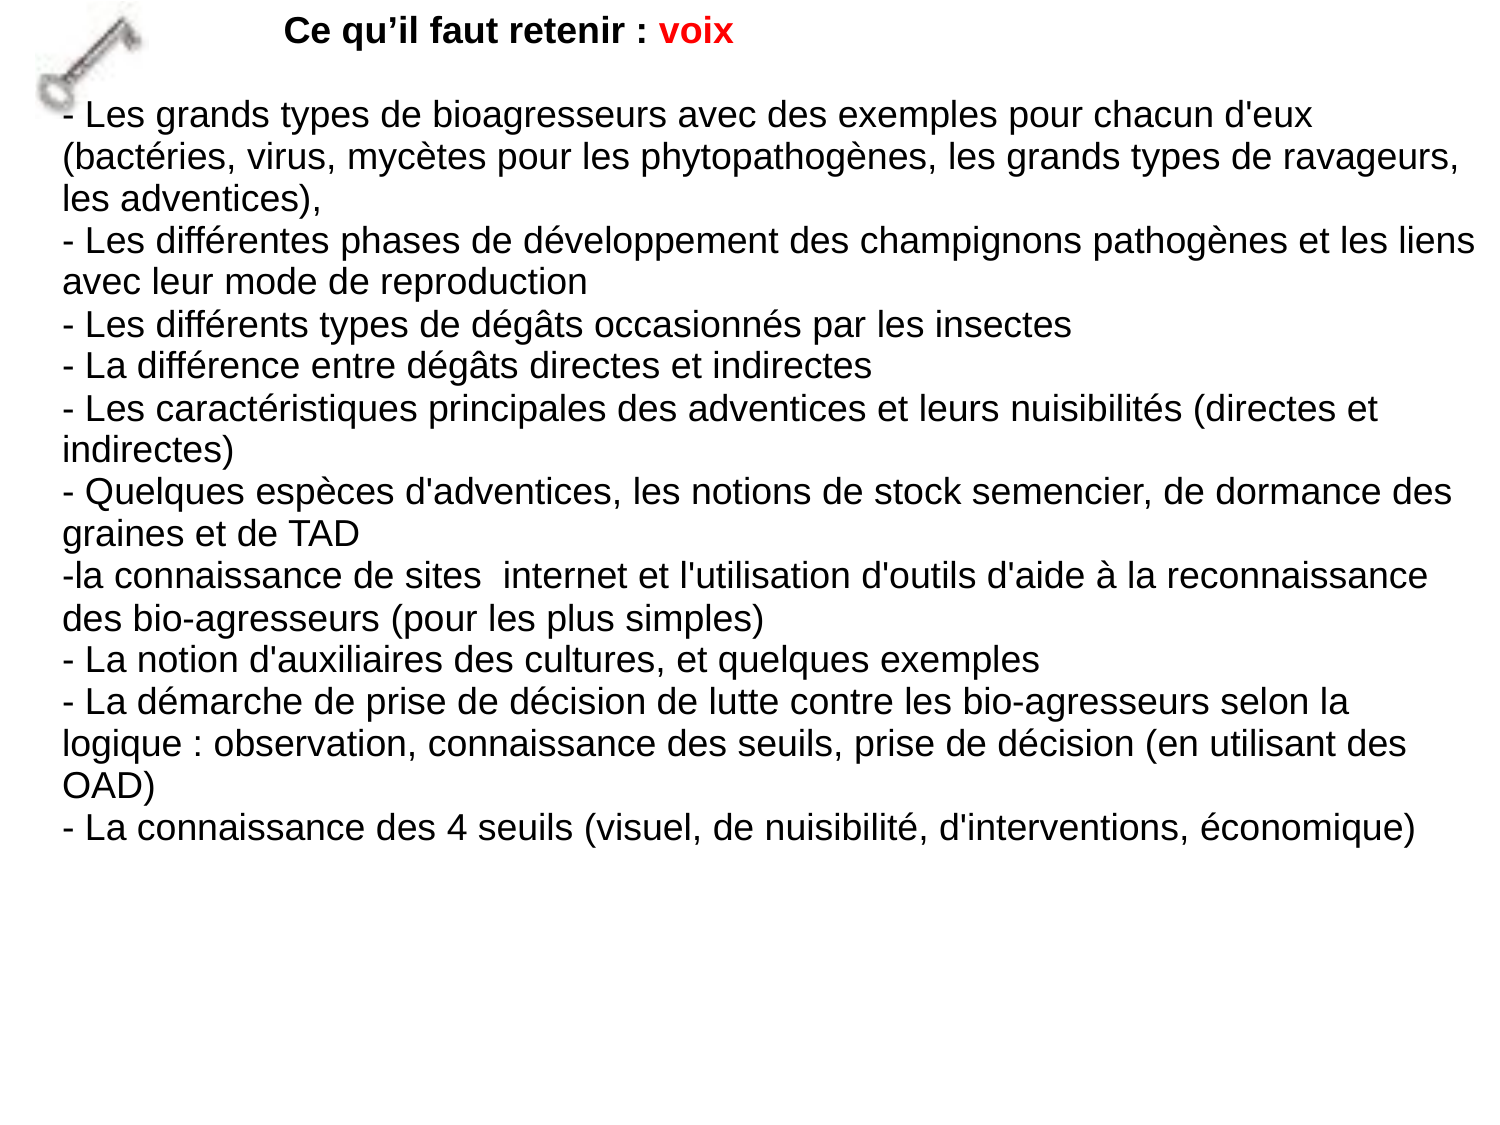

Ce qu’il faut retenir : voix
- Les grands types de bioagresseurs avec des exemples pour chacun d'eux (bactéries, virus, mycètes pour les phytopathogènes, les grands types de ravageurs, les adventices),
- Les différentes phases de développement des champignons pathogènes et les liens avec leur mode de reproduction
- Les différents types de dégâts occasionnés par les insectes
- La différence entre dégâts directes et indirectes
- Les caractéristiques principales des adventices et leurs nuisibilités (directes et indirectes)
- Quelques espèces d'adventices, les notions de stock semencier, de dormance des graines et de TAD
-la connaissance de sites internet et l'utilisation d'outils d'aide à la reconnaissance des bio-agresseurs (pour les plus simples)
- La notion d'auxiliaires des cultures, et quelques exemples
- La démarche de prise de décision de lutte contre les bio-agresseurs selon la logique : observation, connaissance des seuils, prise de décision (en utilisant des OAD)
- La connaissance des 4 seuils (visuel, de nuisibilité, d'interventions, économique)